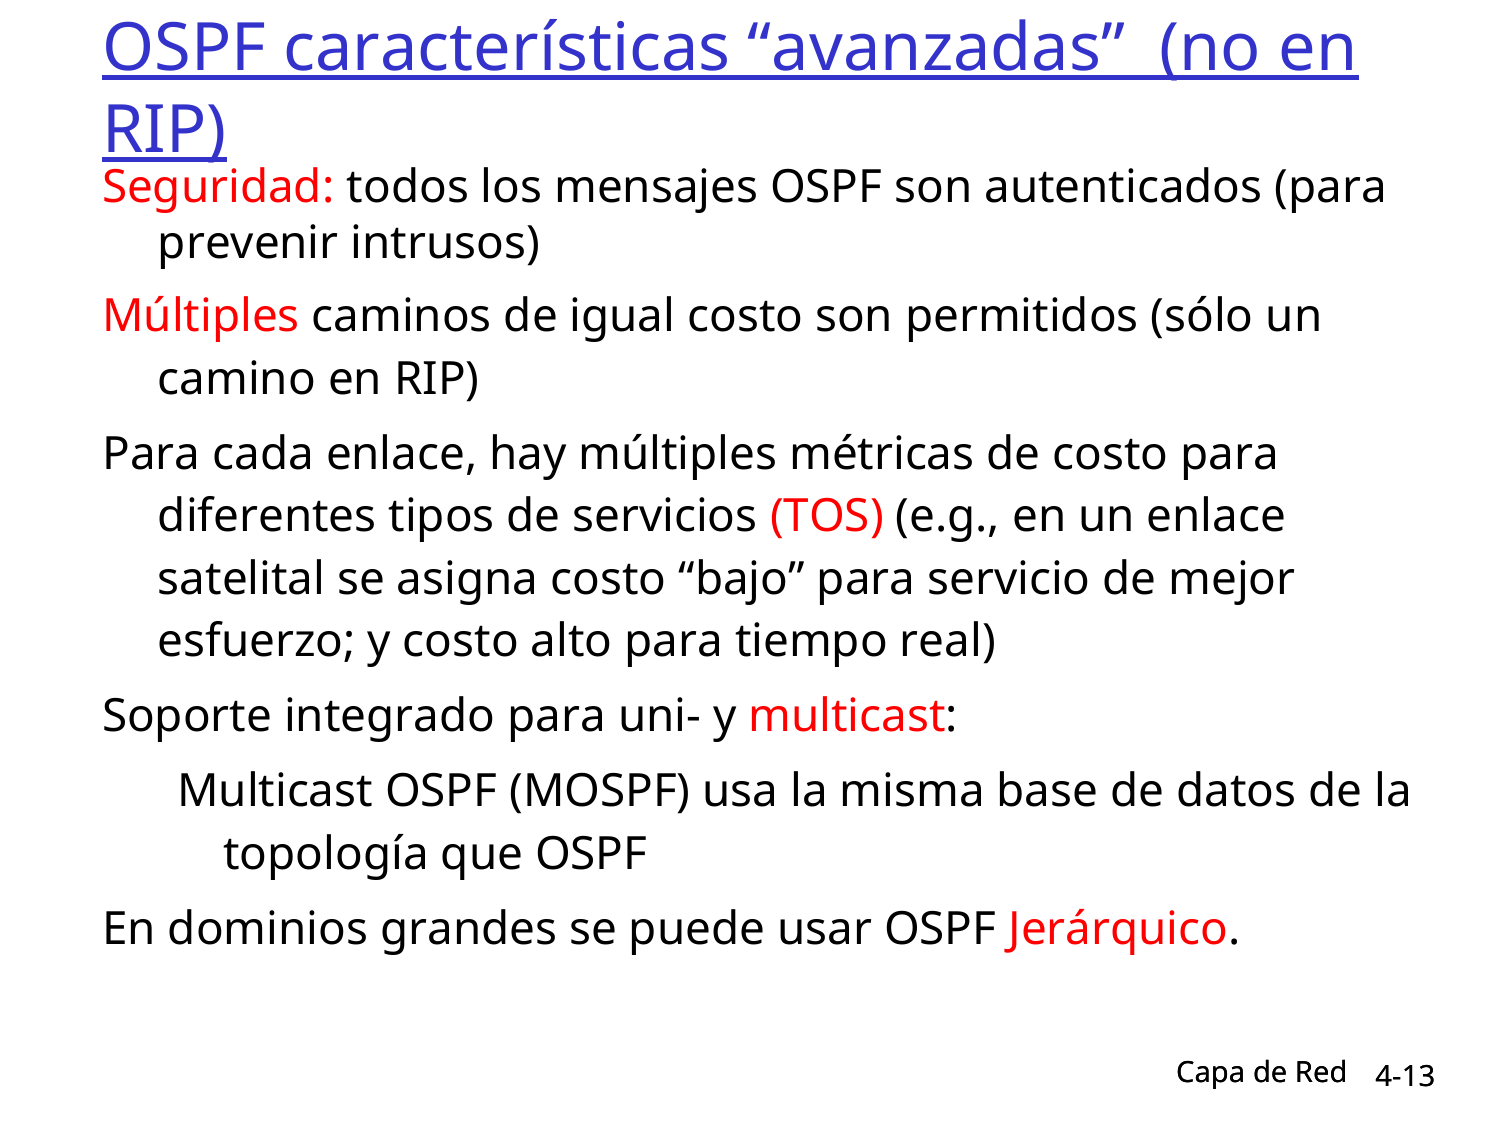

# OSPF características “avanzadas” (no en RIP)
Seguridad: todos los mensajes OSPF son autenticados (para prevenir intrusos)
Múltiples caminos de igual costo son permitidos (sólo un camino en RIP)
Para cada enlace, hay múltiples métricas de costo para diferentes tipos de servicios (TOS) (e.g., en un enlace satelital se asigna costo “bajo” para servicio de mejor esfuerzo; y costo alto para tiempo real)
Soporte integrado para uni- y multicast:
Multicast OSPF (MOSPF) usa la misma base de datos de la topología que OSPF
En dominios grandes se puede usar OSPF Jerárquico.
Capa de Red